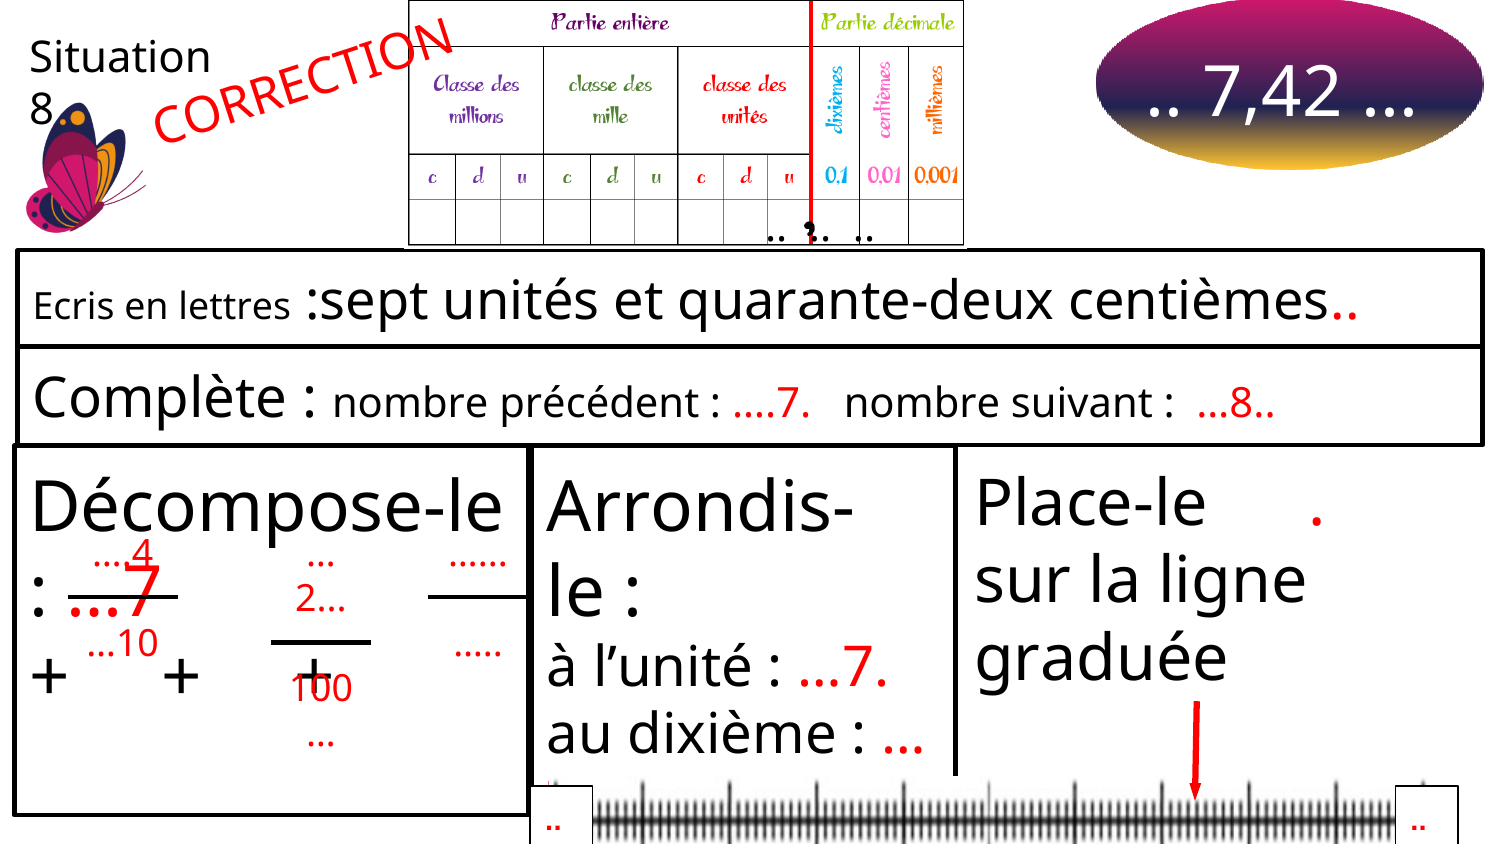

.. 7,42 ...
Situation 8
CORRECTION
.. .. ..
Ecris en lettres :sept unités et quarante-deux centièmes..
Complète : nombre précédent : ….7. nombre suivant : …8..
Décompose-le : …7
+ + +
Arrondis-le :
à l’unité : …7.
au dixième : …7,4..
Place-le . sur la ligne graduée
….4
…10
…2...
100…
…...
…..
..
..